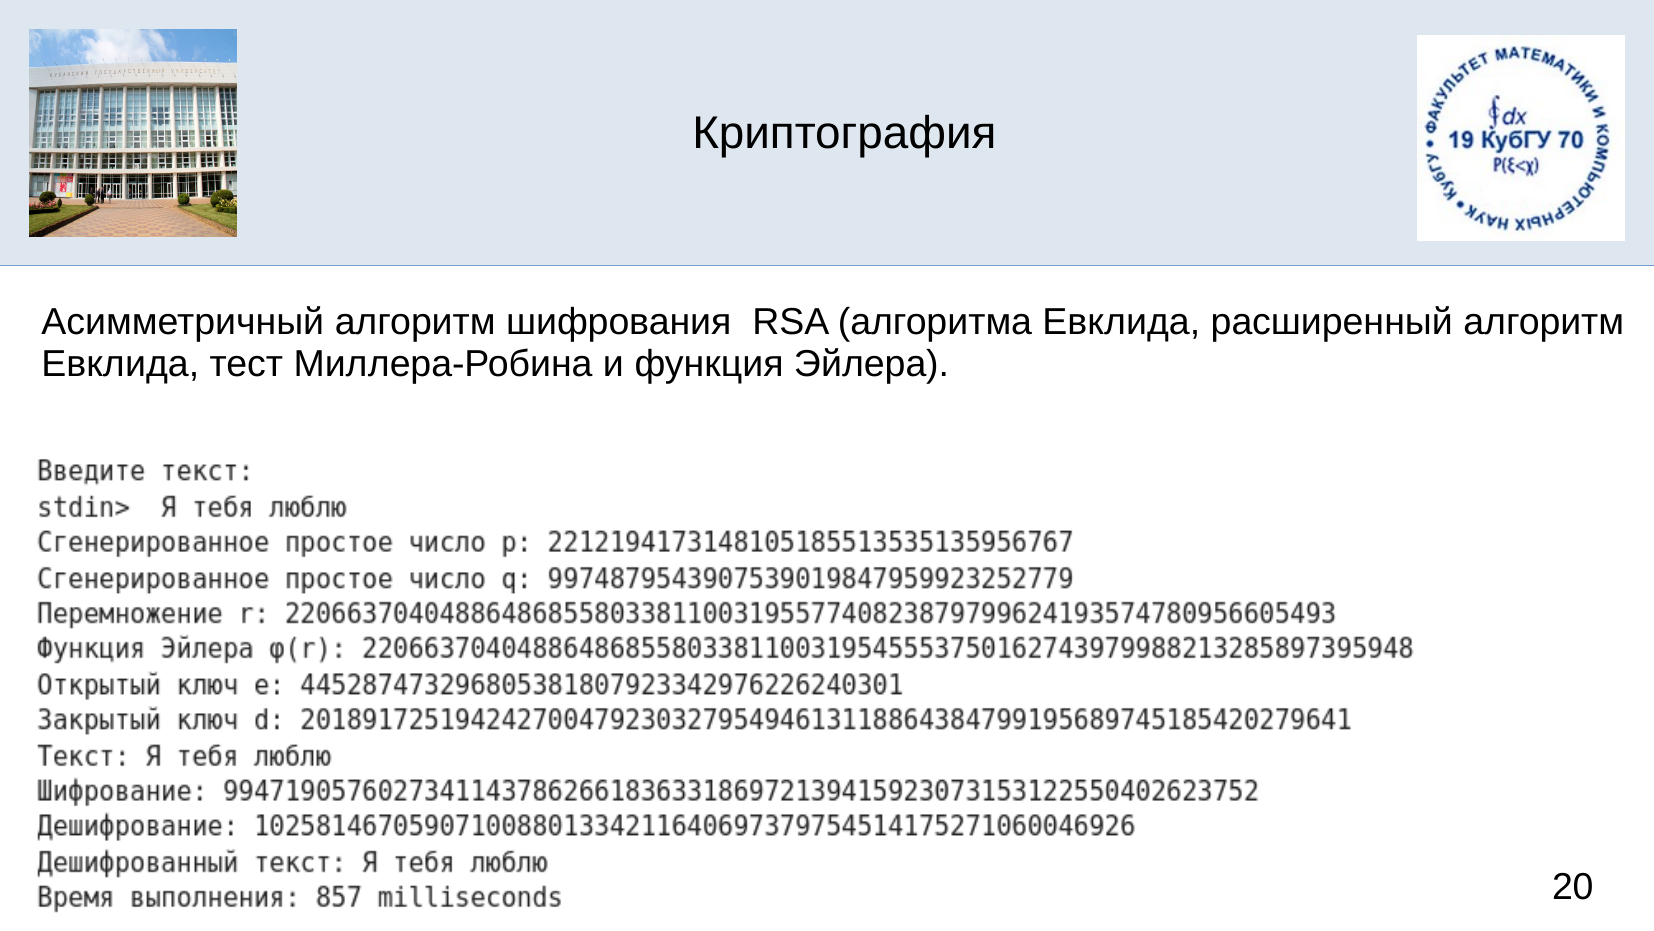

# Криптография
Асимметричный алгоритм шифрования RSA (алгоритма Евклида, расширенный алгоритм Евклида, тест Миллера-Робина и функция Эйлера).